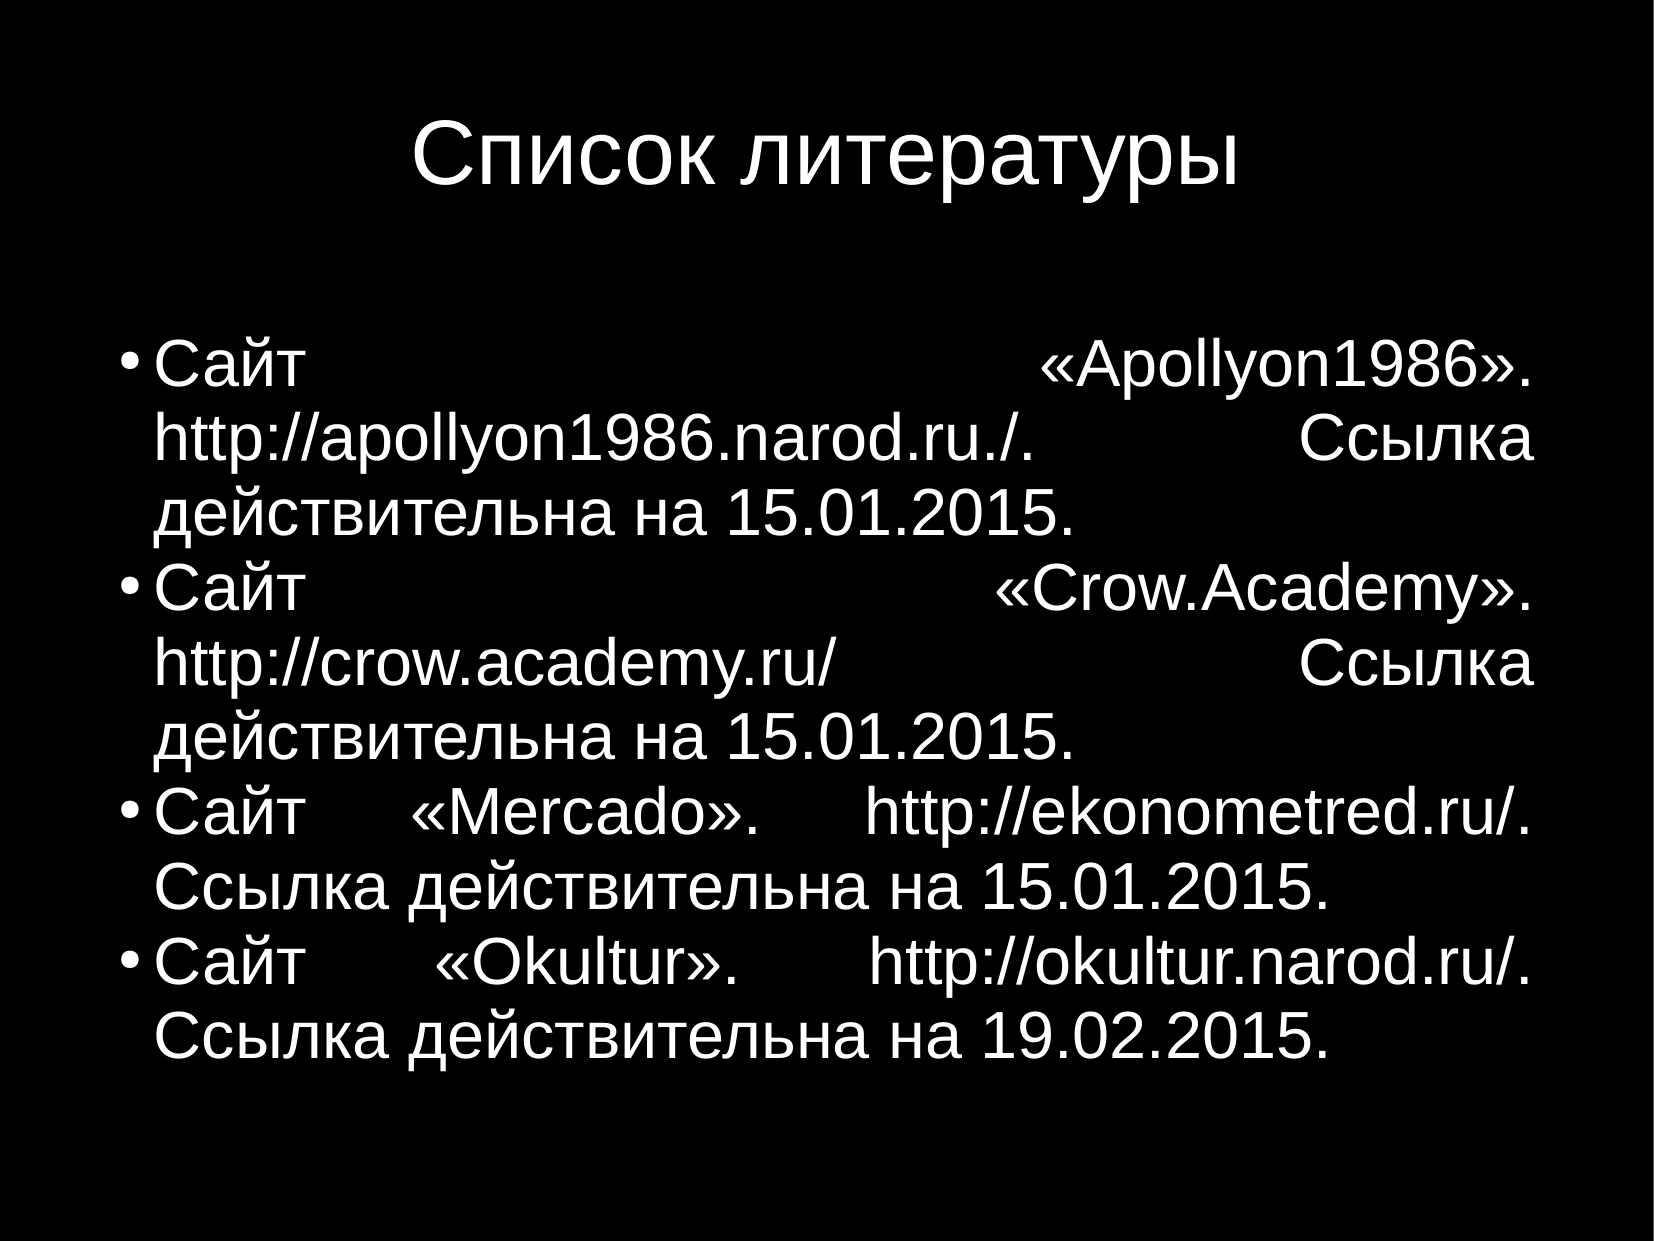

# Список литературы
Сайт «Apollyon1986». http://apollyon1986.narod.ru./. Ссылка действительна на 15.01.2015.
Сайт «Crow.Academy». http://crow.academy.ru/ Ссылка действительна на 15.01.2015.
Сайт «Mercado». http://ekonometred.ru/. Ссылка действительна на 15.01.2015.
Сайт «Okultur». http://okultur.narod.ru/. Ссылка действительна на 19.02.2015.